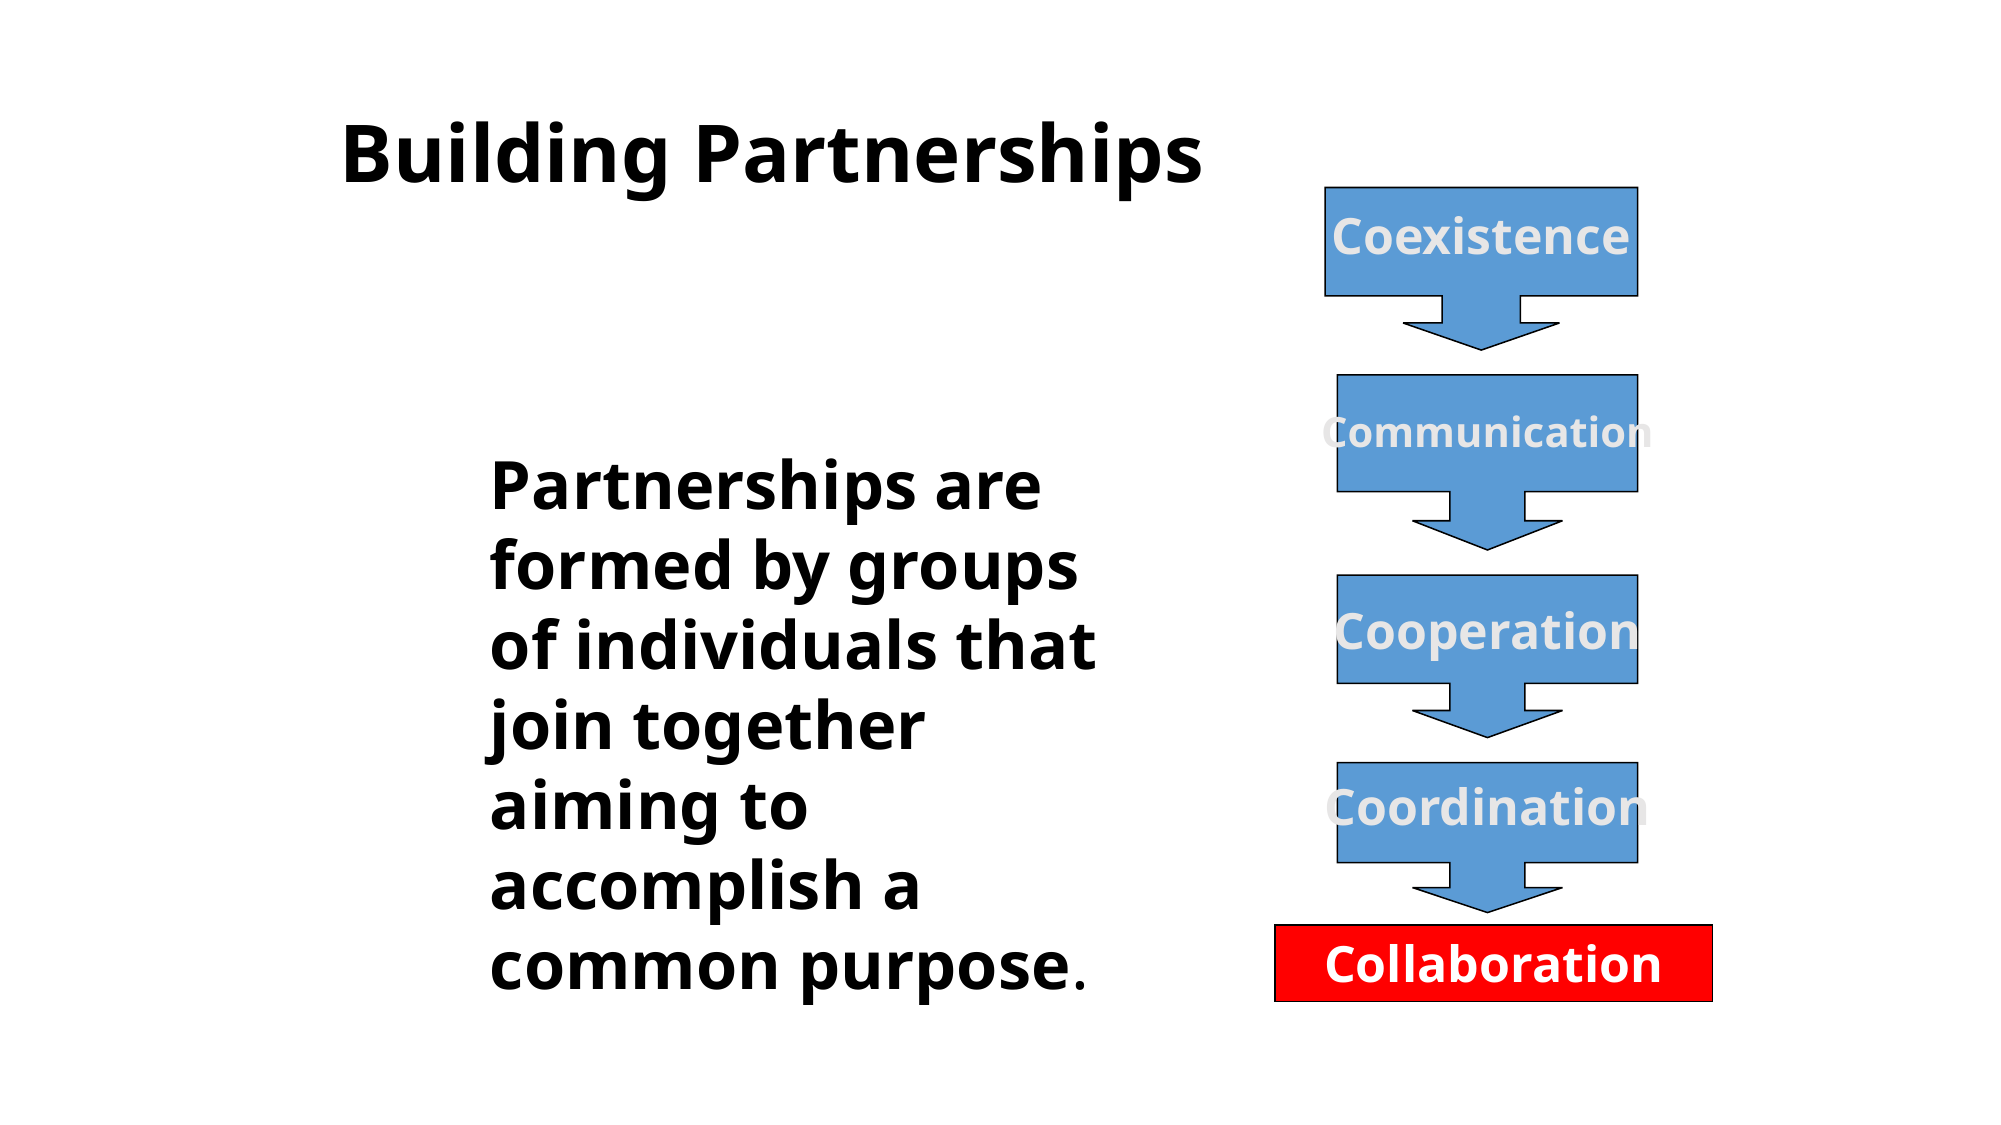

# Building Partnerships
Coexistence
Communication
Partnerships are formed by groups of individuals that join together aiming to accomplish a common purpose.
Cooperation
Coordination
Collaboration